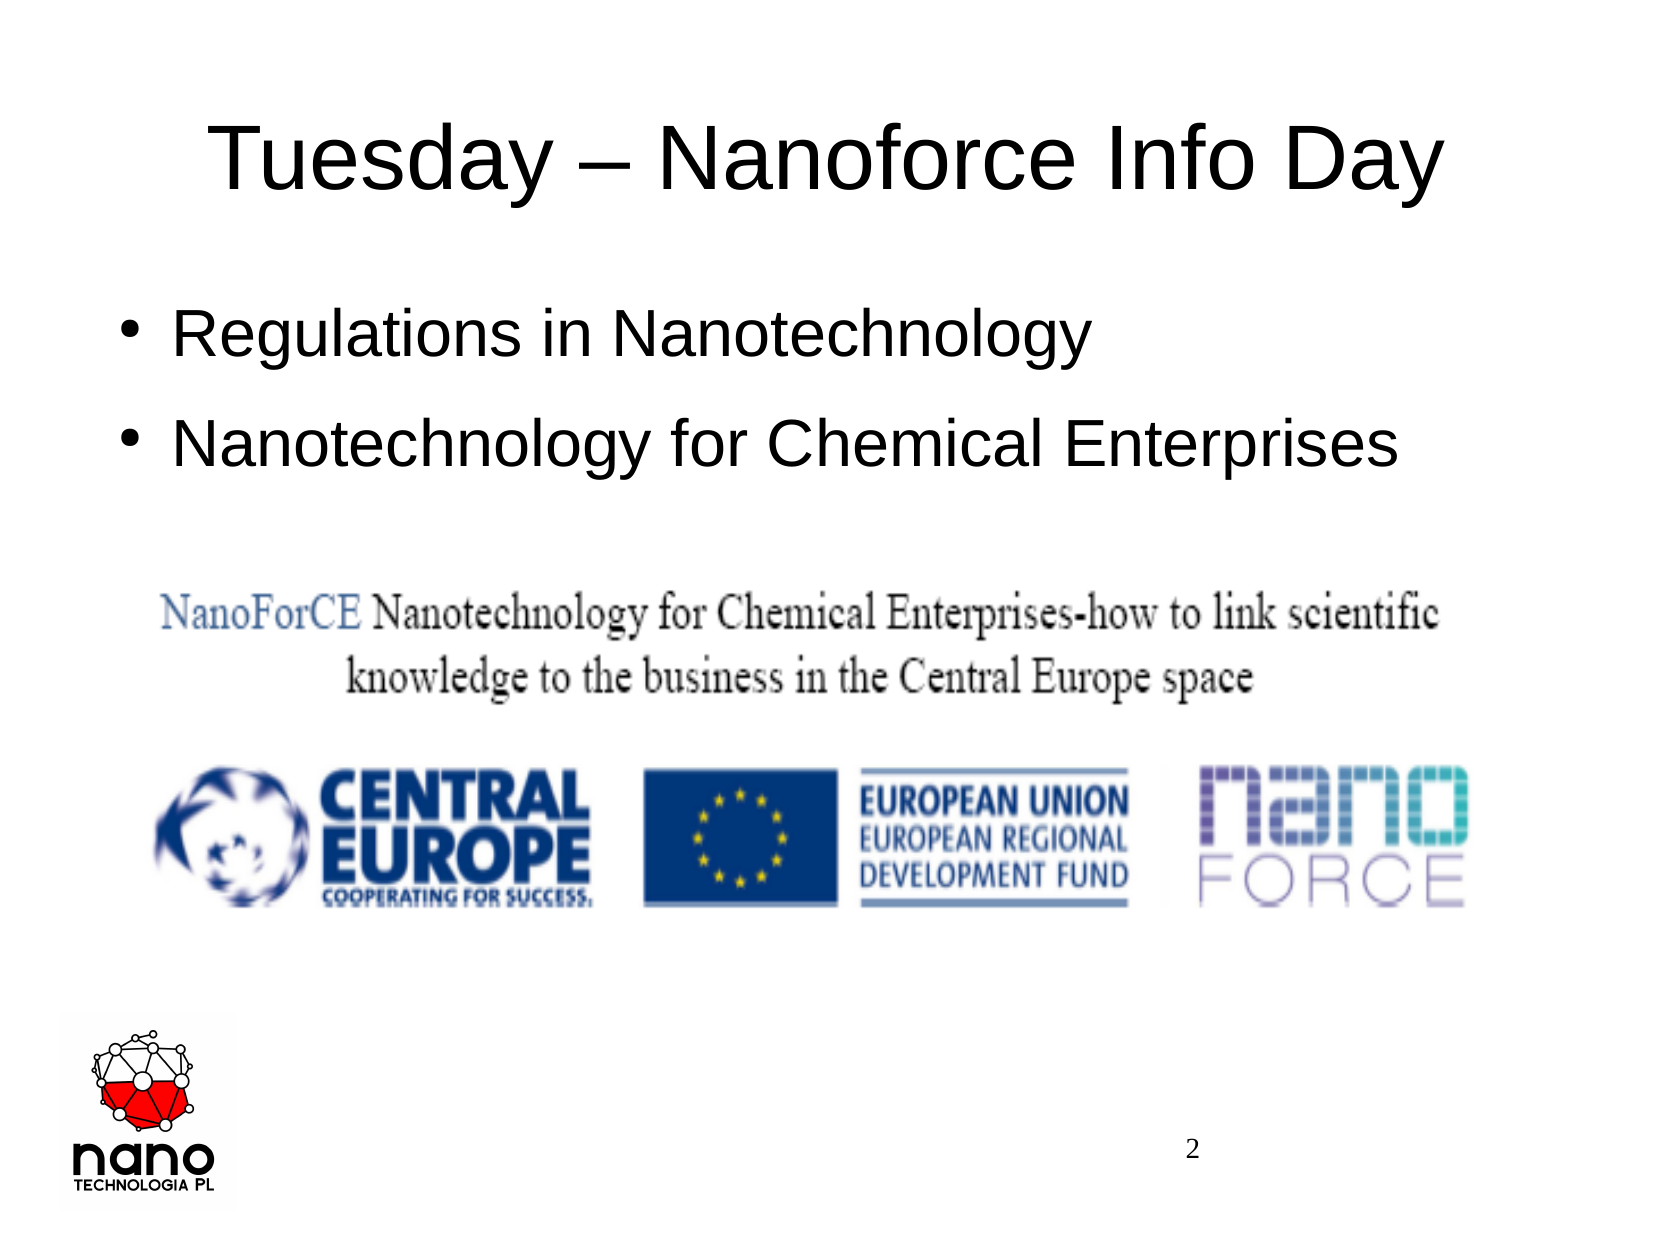

# Tuesday – Nanoforce Info Day
Regulations in Nanotechnology
Nanotechnology for Chemical Enterprises
17.09.2012